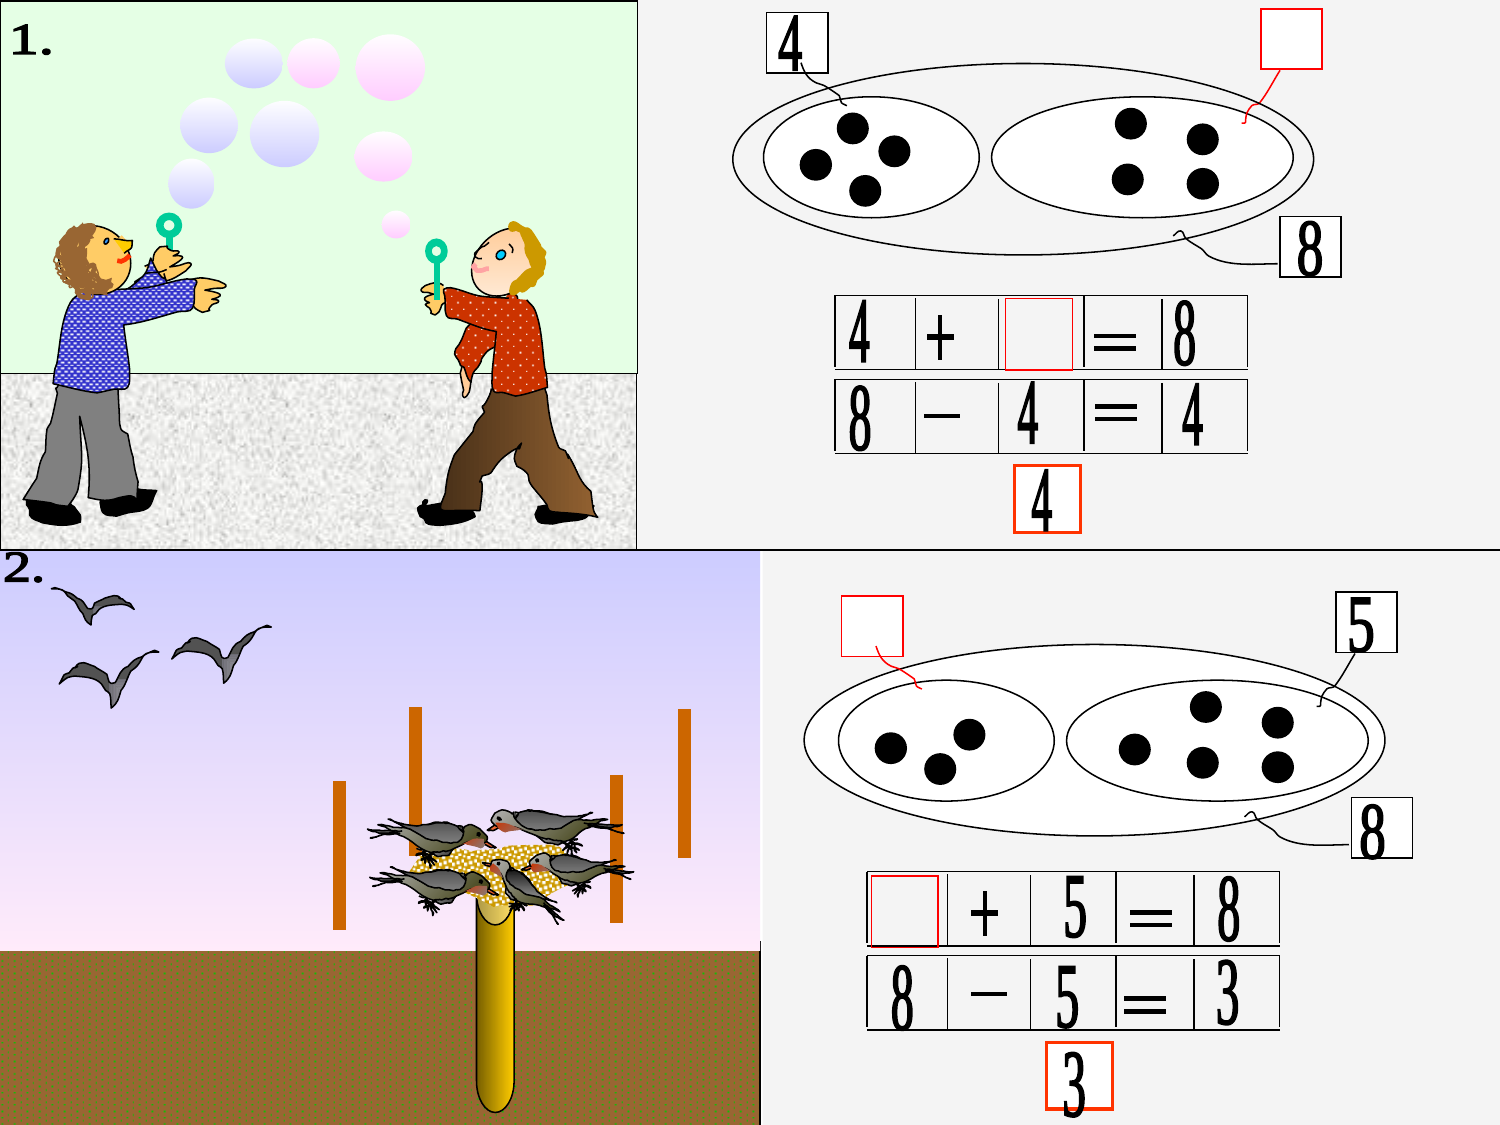

# Aplikační úlohy
4
1.
8
4
8
+
=
4
4
8
=
-
4
2.
5
8
5
8
+
=
3
8
5
-
=
3